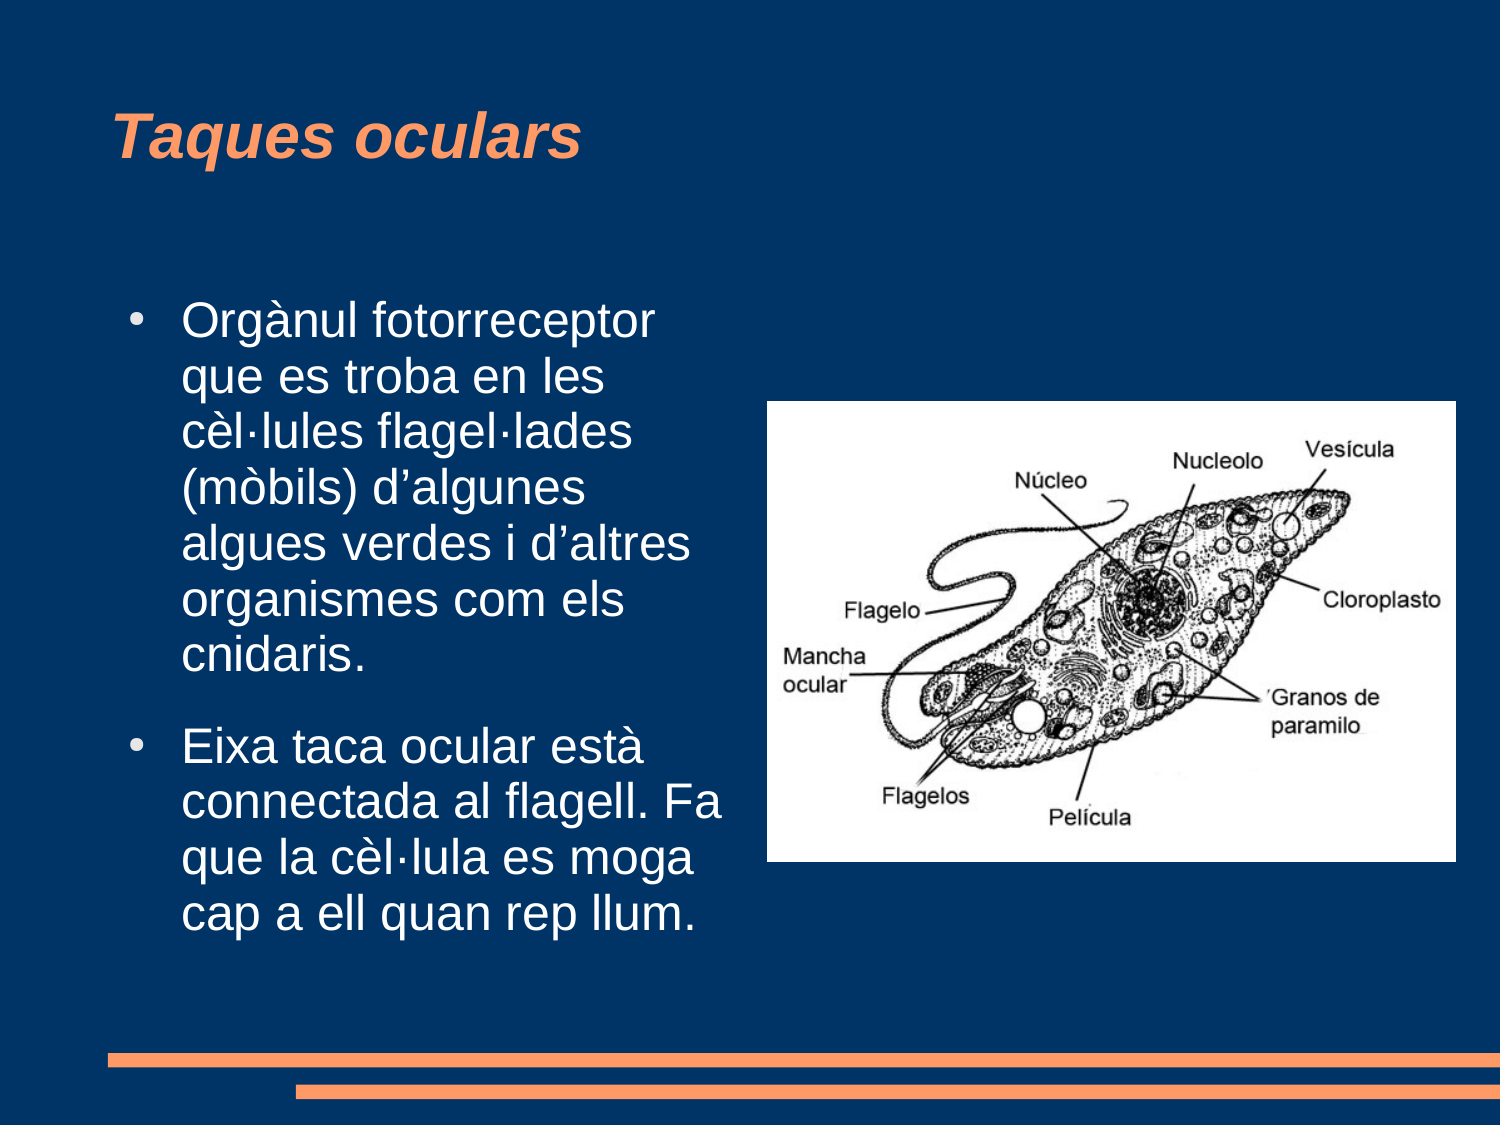

# Taques oculars
Orgànul fotorreceptor que es troba en les cèl·lules flagel·lades (mòbils) d’algunes algues verdes i d’altres organismes com els cnidaris.
Eixa taca ocular està connectada al flagell. Fa que la cèl·lula es moga cap a ell quan rep llum.